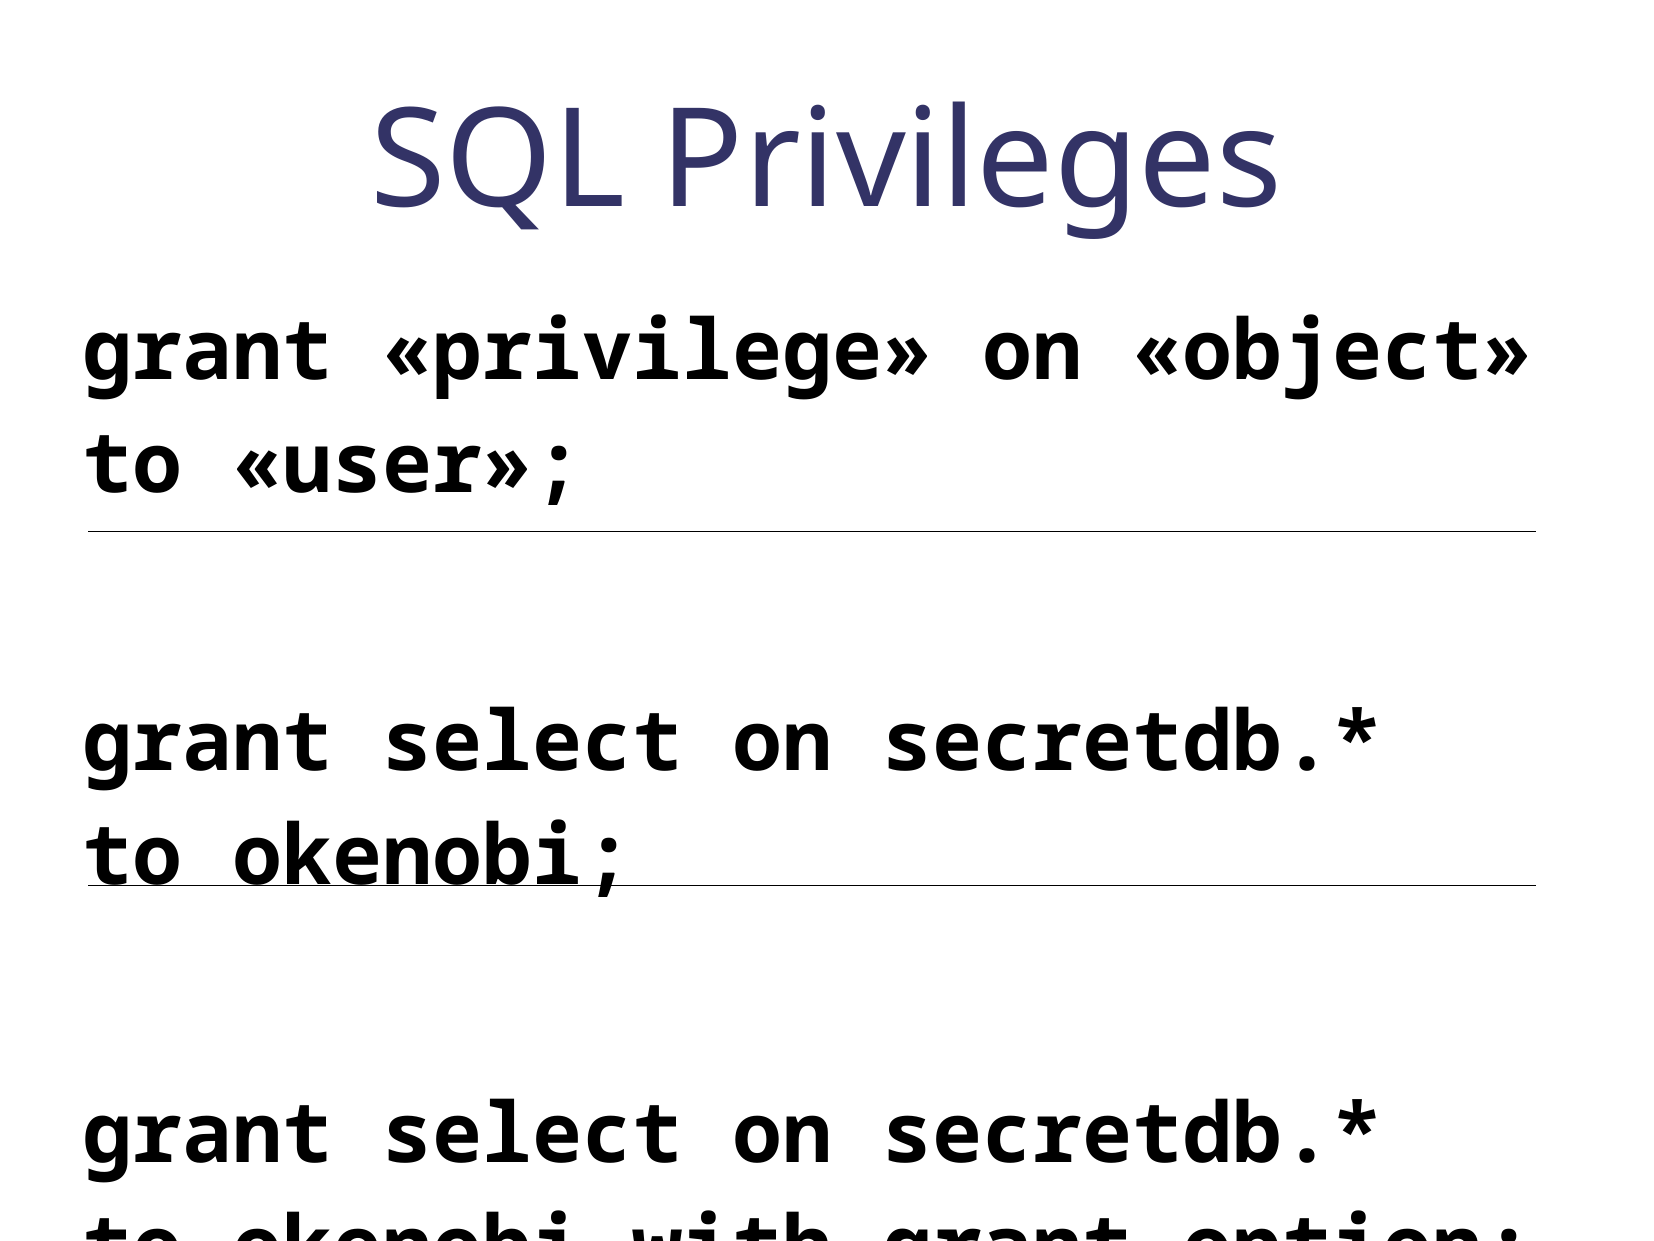

# SQL Privileges
grant «privilege» on «object»
to «user»;
grant select on secretdb.*
to okenobi;
grant select on secretdb.*
to okenobi with grant option;